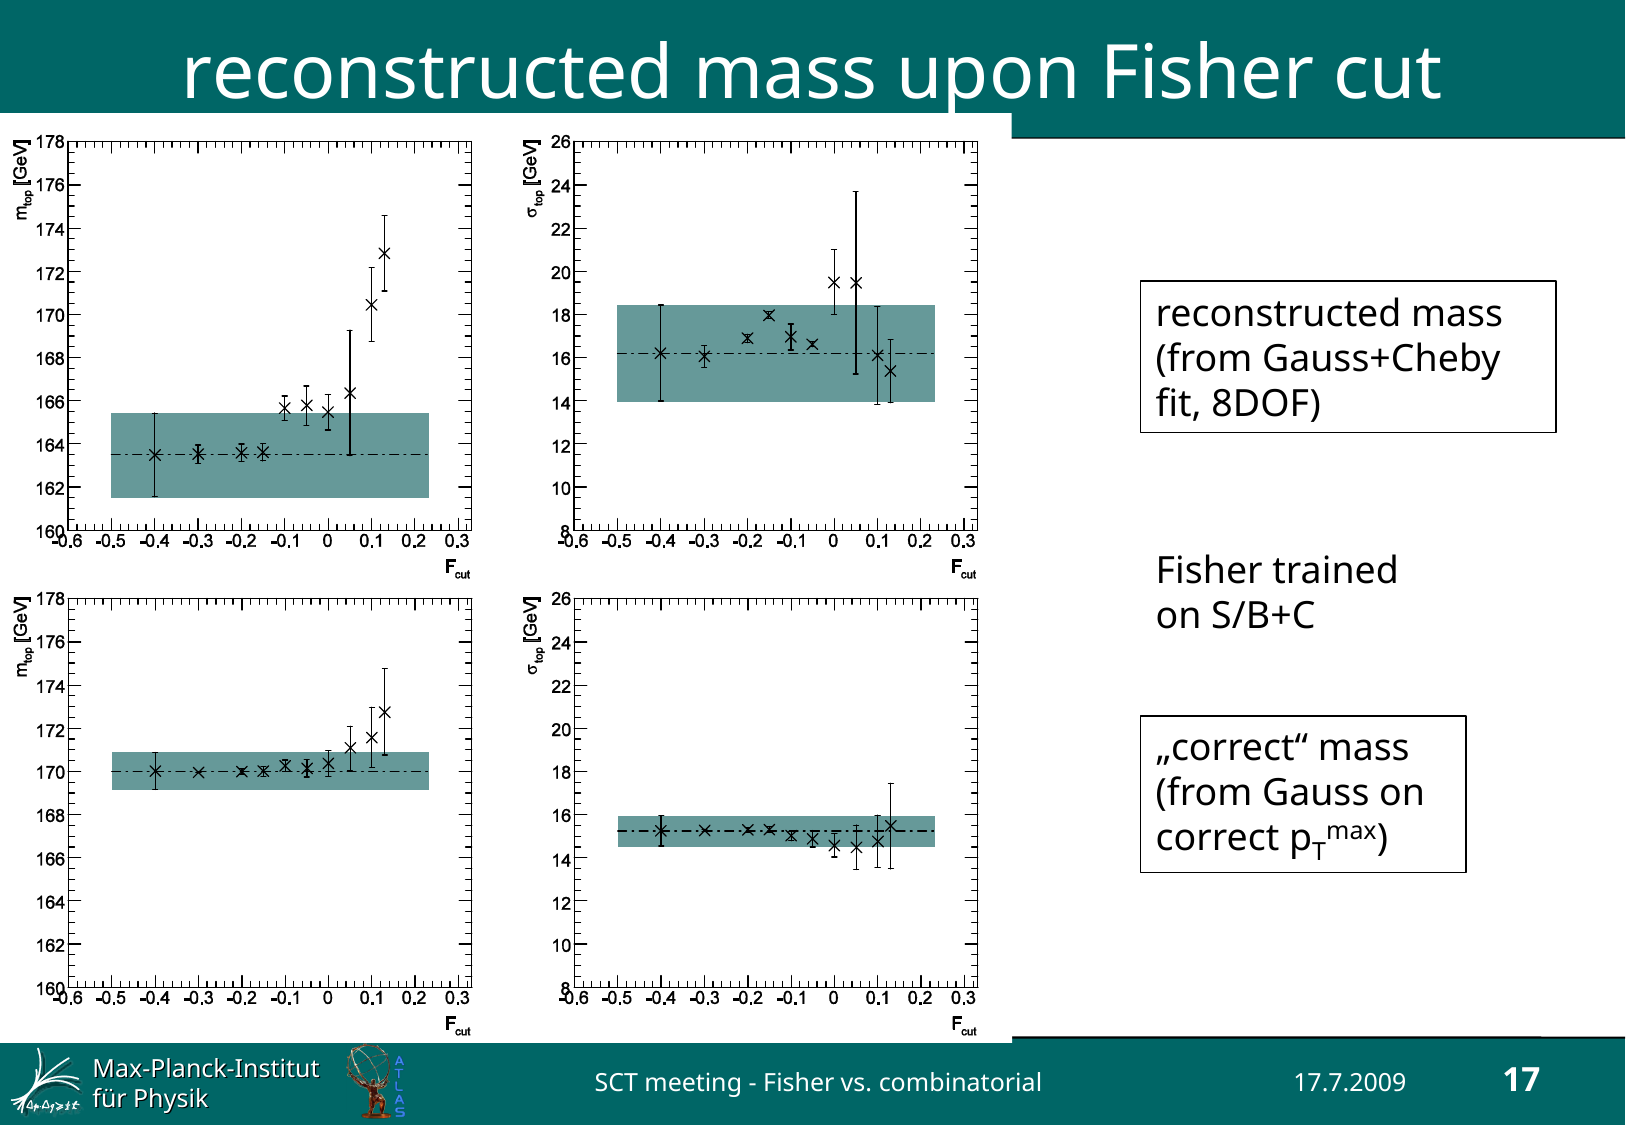

# reconstructed mass upon Fisher cut
reconstructed mass
(from Gauss+Cheby
fit, 8DOF)
Fisher trained
on S/B+C
„correct“ mass
(from Gauss on
correct pTmax)
SCT meeting - Fisher vs. combinatorial
17.7.2009